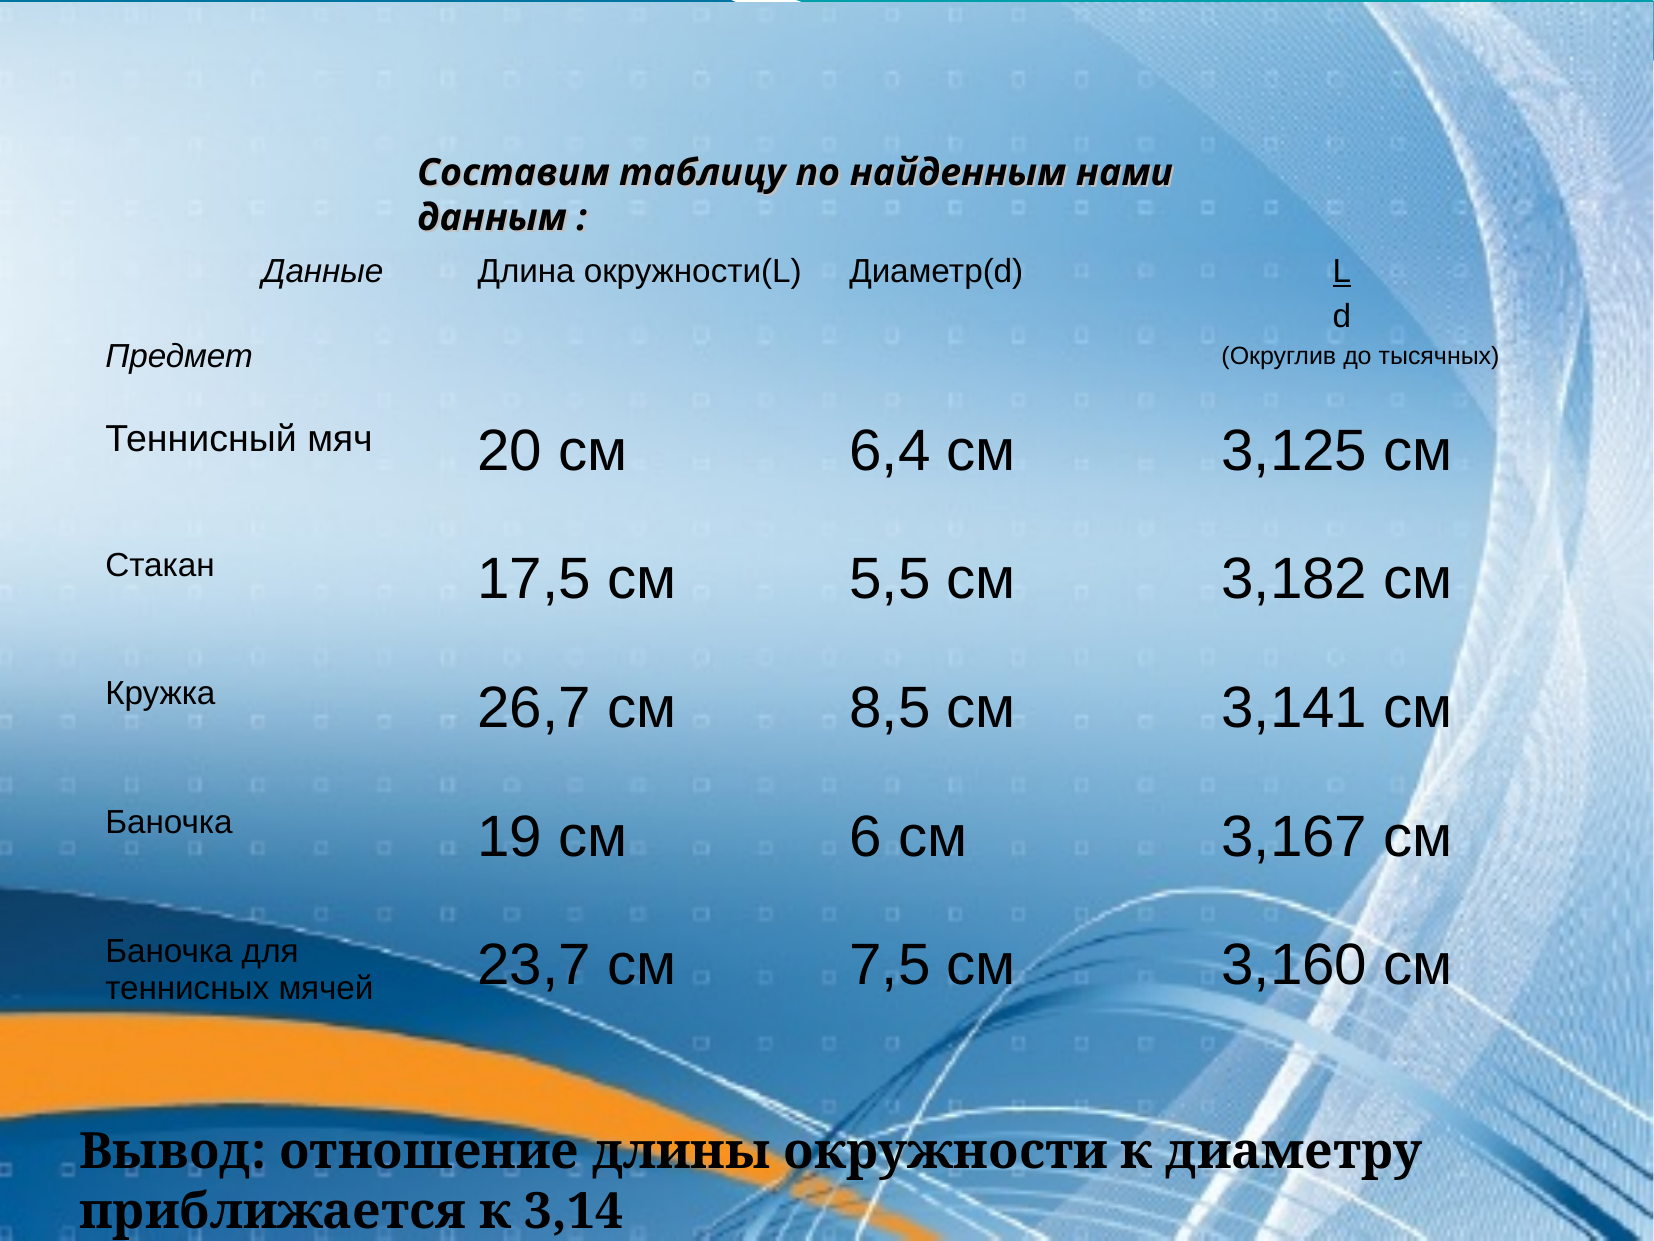

Составим таблицу по найденным нами данным :
| Данные Предмет | Длина окружности(L) | Диаметр(d) | L d (Округлив до тысячных) |
| --- | --- | --- | --- |
| Теннисный мяч | 20 см | 6,4 см | 3,125 см |
| Стакан | 17,5 см | 5,5 см | 3,182 см |
| Кружка | 26,7 см | 8,5 см | 3,141 см |
| Баночка | 19 см | 6 см | 3,167 см |
| Баночка для теннисных мячей | 23,7 см | 7,5 см | 3,160 см |
Вывод: отношение длины окружности к диаметру приближается к 3,14